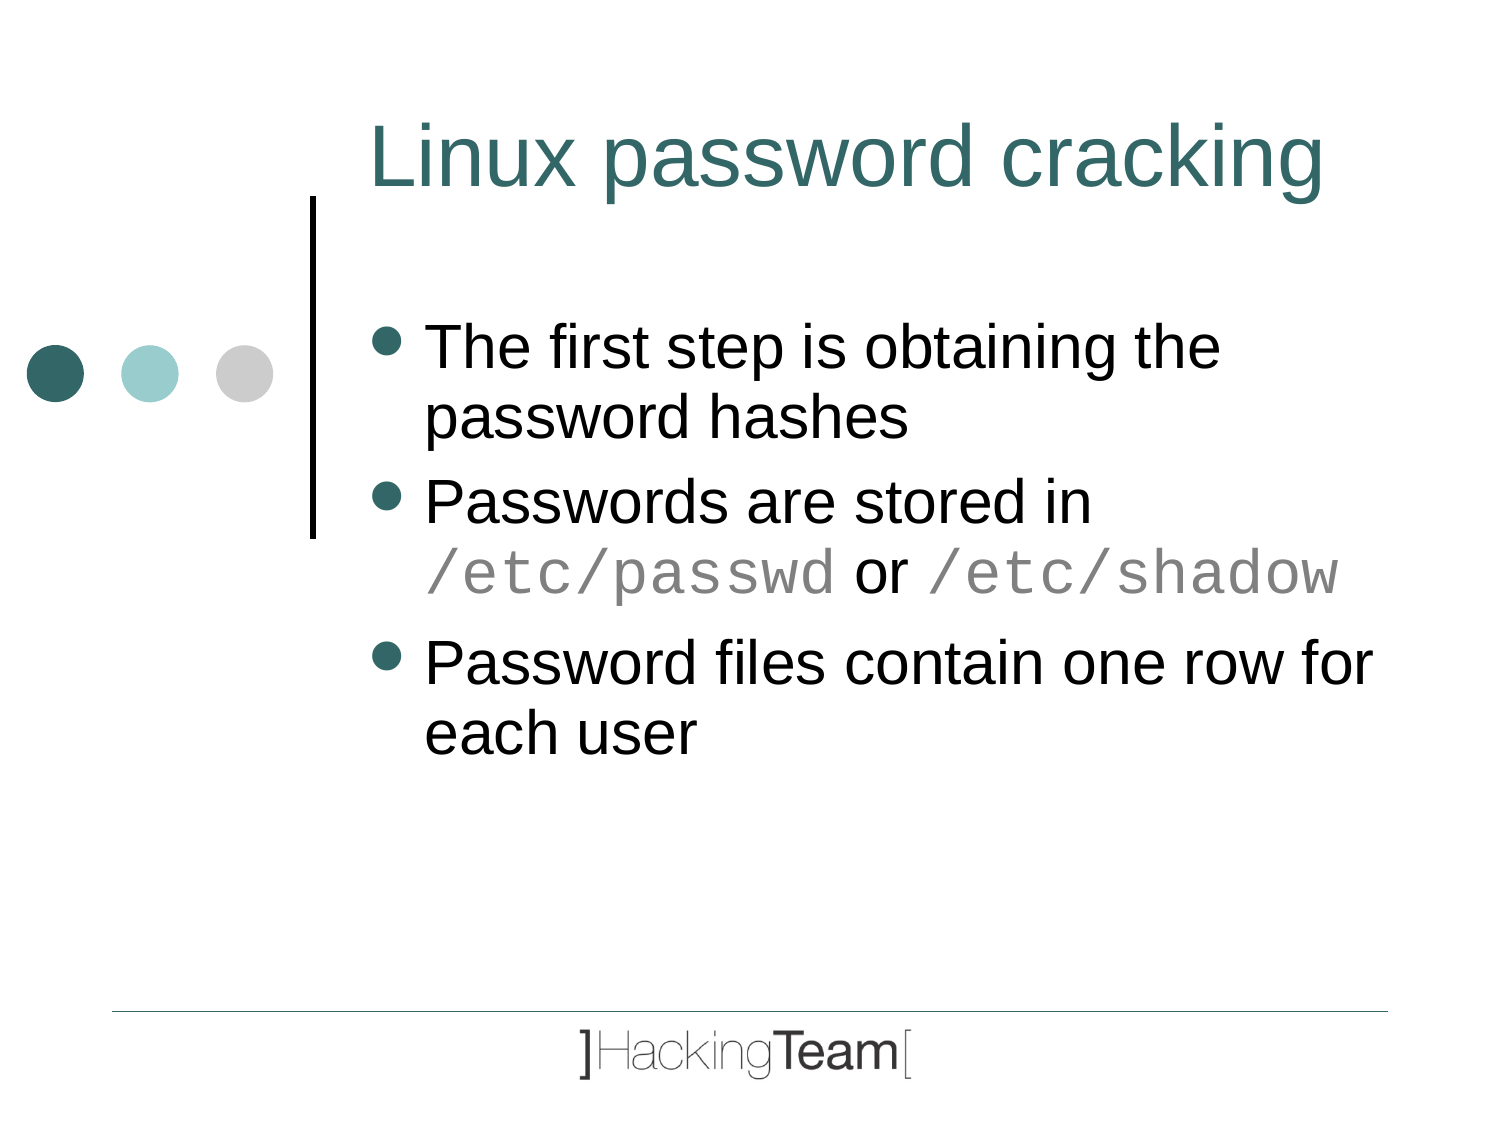

# Linux password cracking
The first step is obtaining the password hashes
Passwords are stored in /etc/passwd or /etc/shadow
Password files contain one row for each user